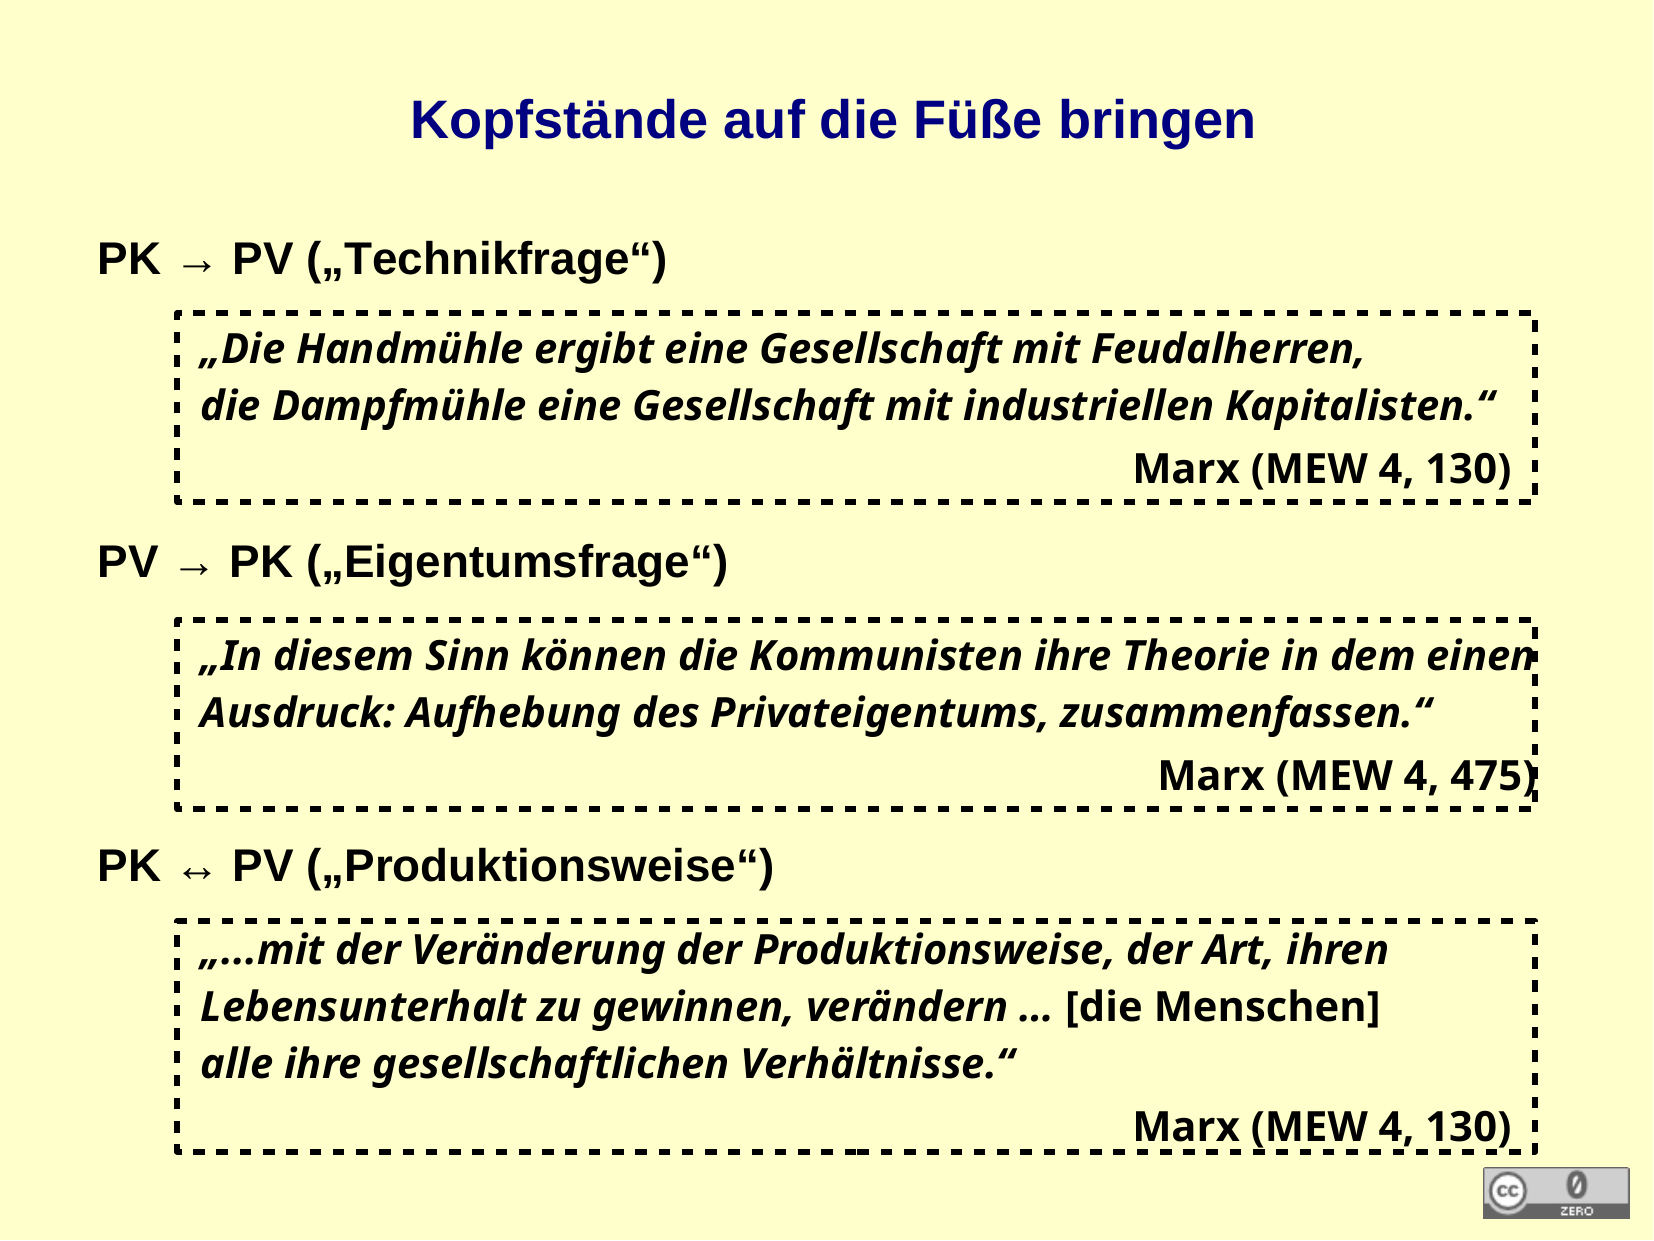

# Kopfstände auf die Füße bringen
PK → PV („Technikfrage“)
PV → PK („Eigentumsfrage“)
PK ↔ PV („Produktionsweise“)
„Die Handmühle ergibt eine Gesellschaft mit Feudalherren,
die Dampfmühle eine Gesellschaft mit industriellen Kapitalisten.“
Marx (MEW 4, 130)
„In diesem Sinn können die Kommunisten ihre Theorie in dem einen
Ausdruck: Aufhebung des Privateigentums, zusammenfassen.“
Marx (MEW 4, 475)
„...mit der Veränderung der Produktionsweise, der Art, ihren
Lebensunterhalt zu gewinnen, verändern … [die Menschen]
alle ihre gesellschaftlichen Verhältnisse.“
Marx (MEW 4, 130)